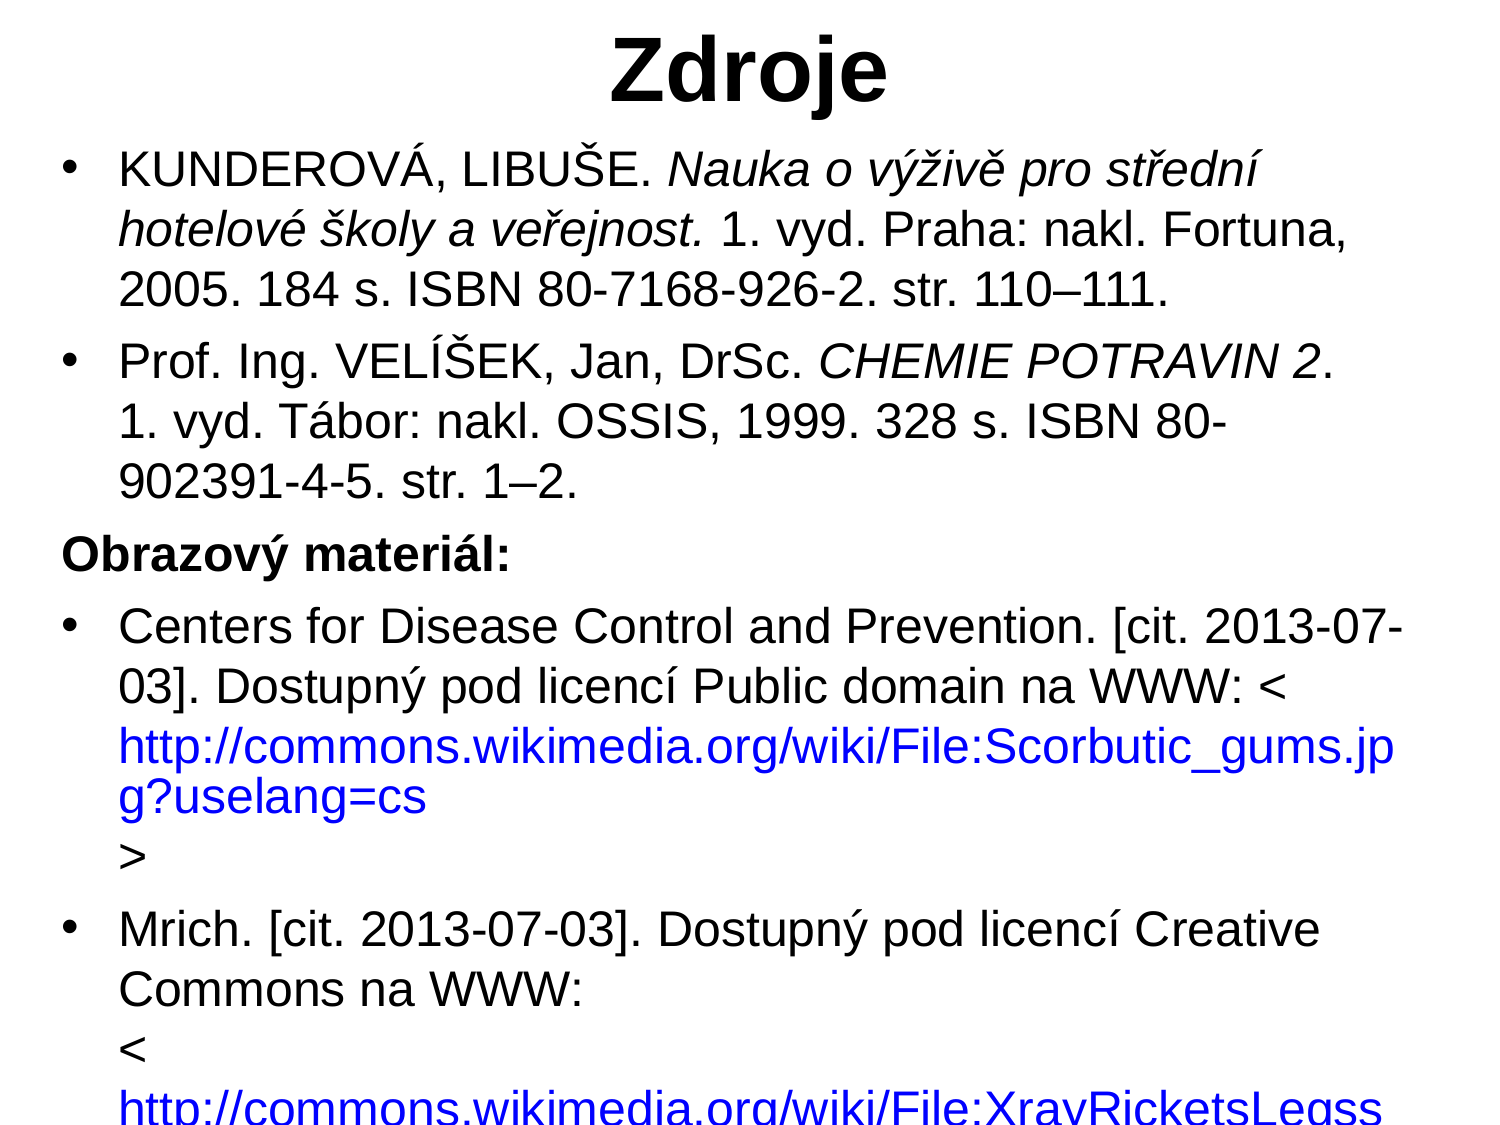

Zdroje
# KUNDEROVÁ, LIBUŠE. Nauka o výživě pro střední hotelové školy a veřejnost. 1. vyd. Praha: nakl. Fortuna, 2005. 184 s. ISBN 80-7168-926-2. str. 110–111.
Prof. Ing. VELÍŠEK, Jan, DrSc. CHEMIE POTRAVIN 2.
1. vyd. Tábor: nakl. OSSIS, 1999. 328 s. ISBN 80-902391-4-5. str. 1–2.
Obrazový materiál:
Centers for Disease Control and Prevention. [cit. 2013-07-03]. Dostupný pod licencí Public domain na WWW: <http://commons.wikimedia.org/wiki/File:Scorbutic_gums.jpg?uselang=cs>
Mrich. [cit. 2013-07-03]. Dostupný pod licencí Creative Commons na WWW:
<http://commons.wikimedia.org/wiki/File:XrayRicketsLegssmall.jpg>